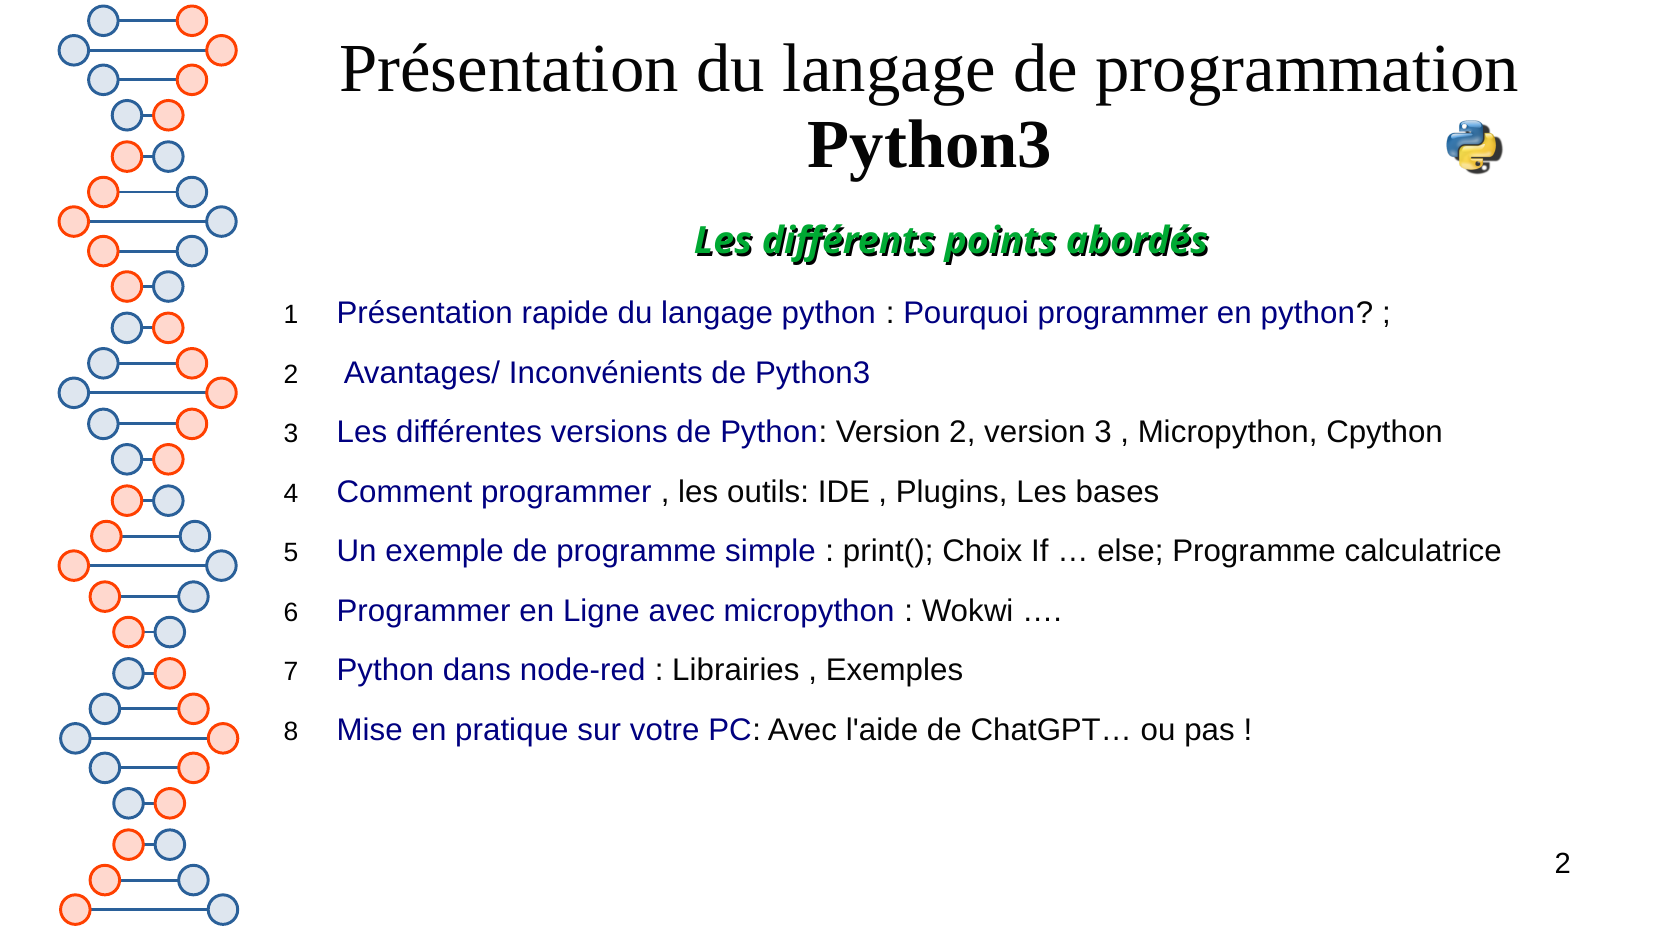

Présentation du langage de programmation
Python3
Les différents points abordés
# Présentation rapide du langage python : Pourquoi programmer en python? ;
 Avantages/ Inconvénients de Python3
Les différentes versions de Python: Version 2, version 3 , Micropython, Cpython
Comment programmer , les outils: IDE , Plugins, Les bases
Un exemple de programme simple : print(); Choix If … else; Programme calculatrice
Programmer en Ligne avec micropython : Wokwi ….
Python dans node-red : Librairies , Exemples
Mise en pratique sur votre PC: Avec l'aide de ChatGPT… ou pas !
2